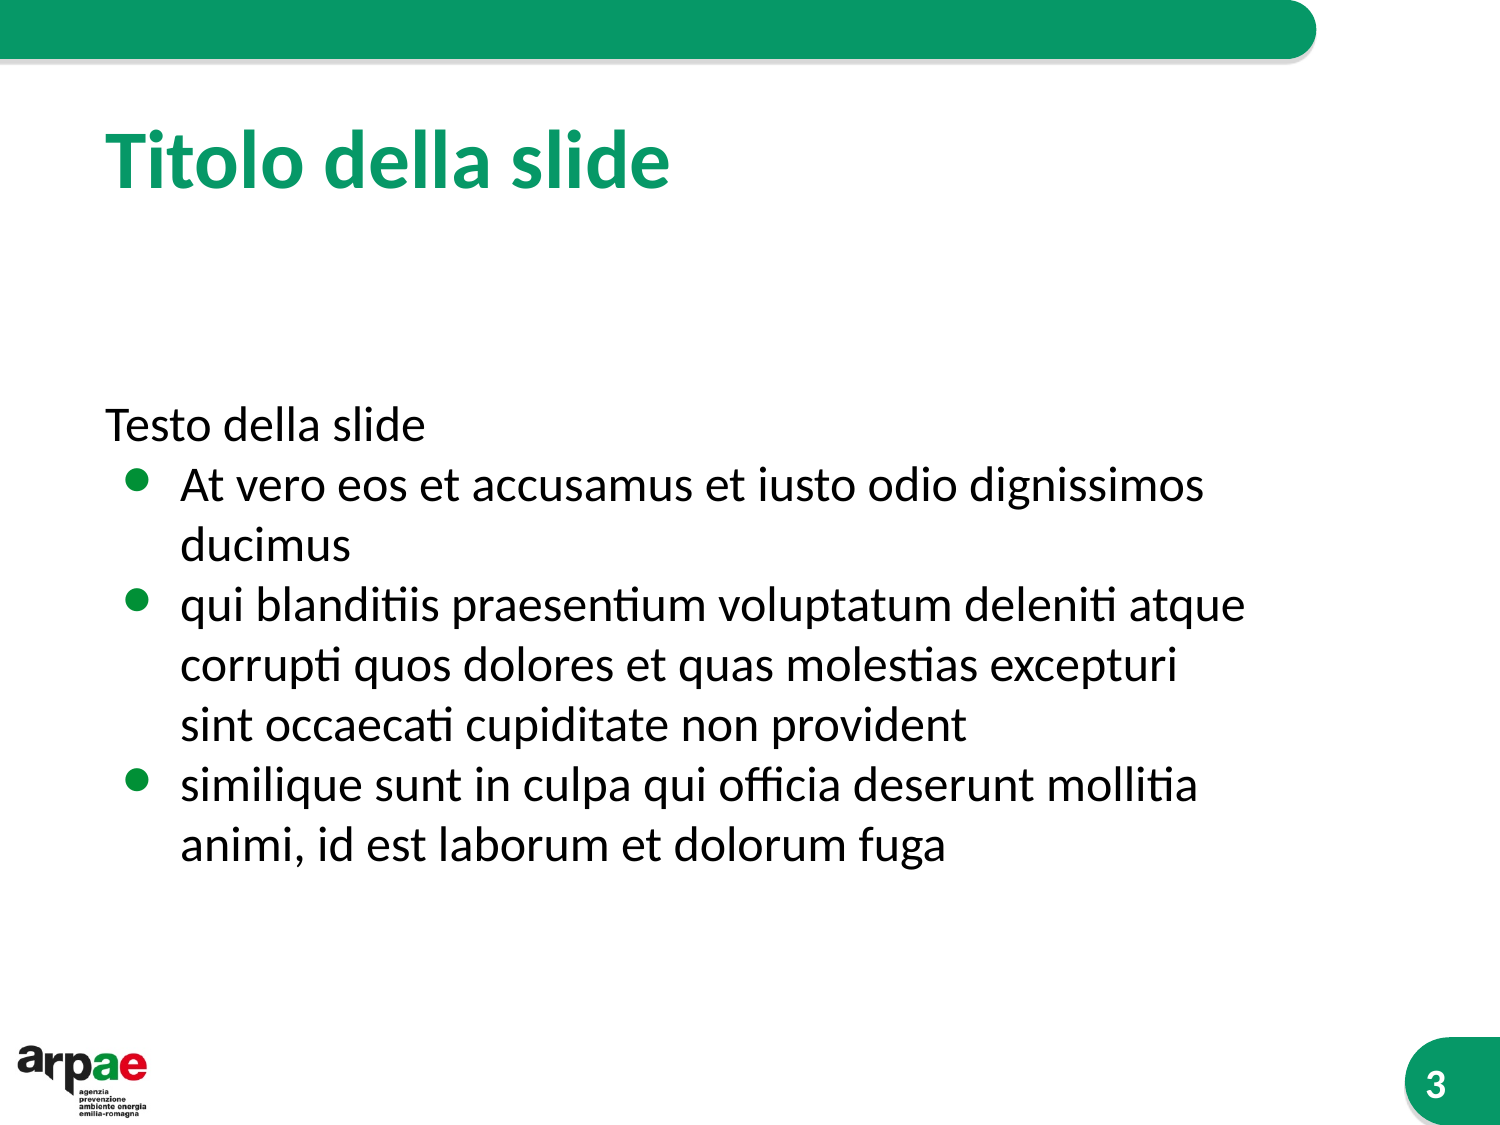

# Titolo della slide
Testo della slide
At vero eos et accusamus et iusto odio dignissimos ducimus
qui blanditiis praesentium voluptatum deleniti atque corrupti quos dolores et quas molestias excepturi sint occaecati cupiditate non provident
similique sunt in culpa qui officia deserunt mollitia animi, id est laborum et dolorum fuga